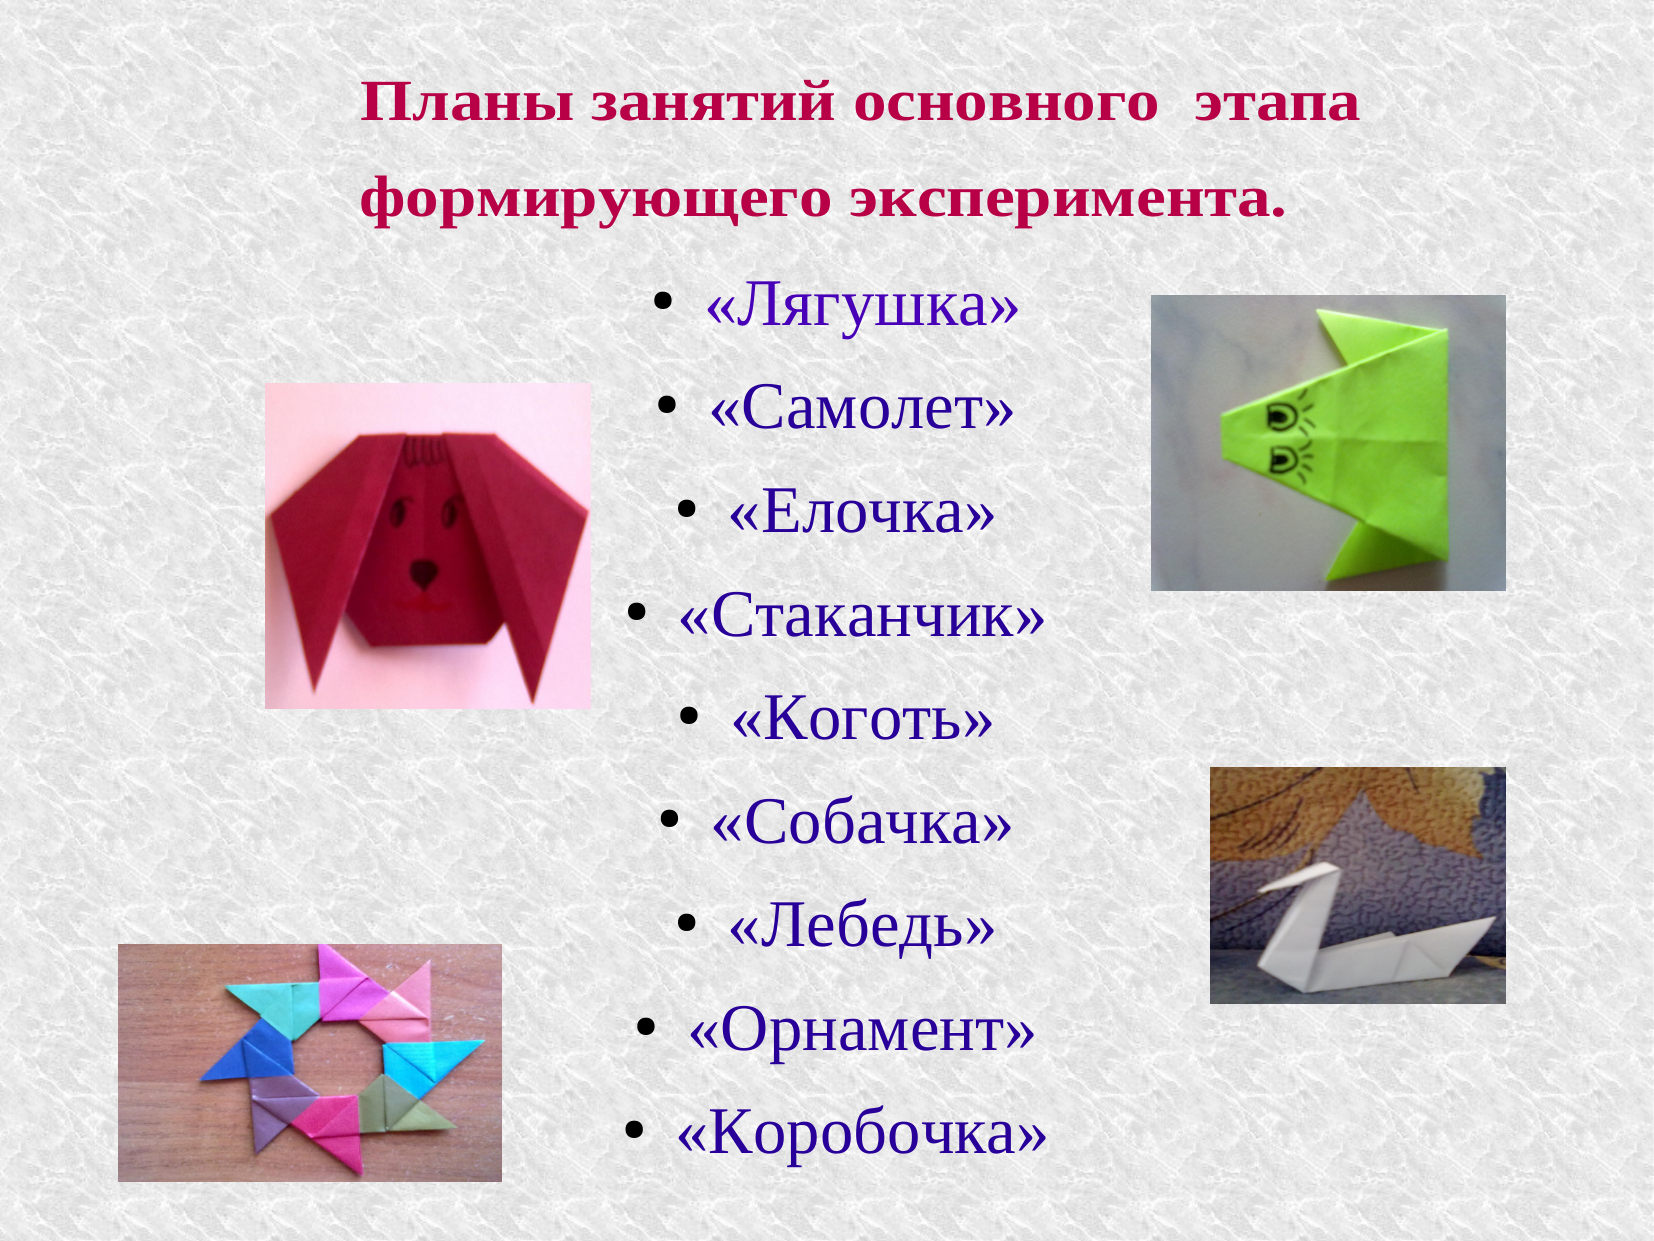

# Планы занятий основного этапа формирующего эксперимента.
«Лягушка»
«Самолет»
«Елочка»
«Стаканчик»
«Коготь»
«Собачка»
«Лебедь»
«Орнамент»
«Коробочка»